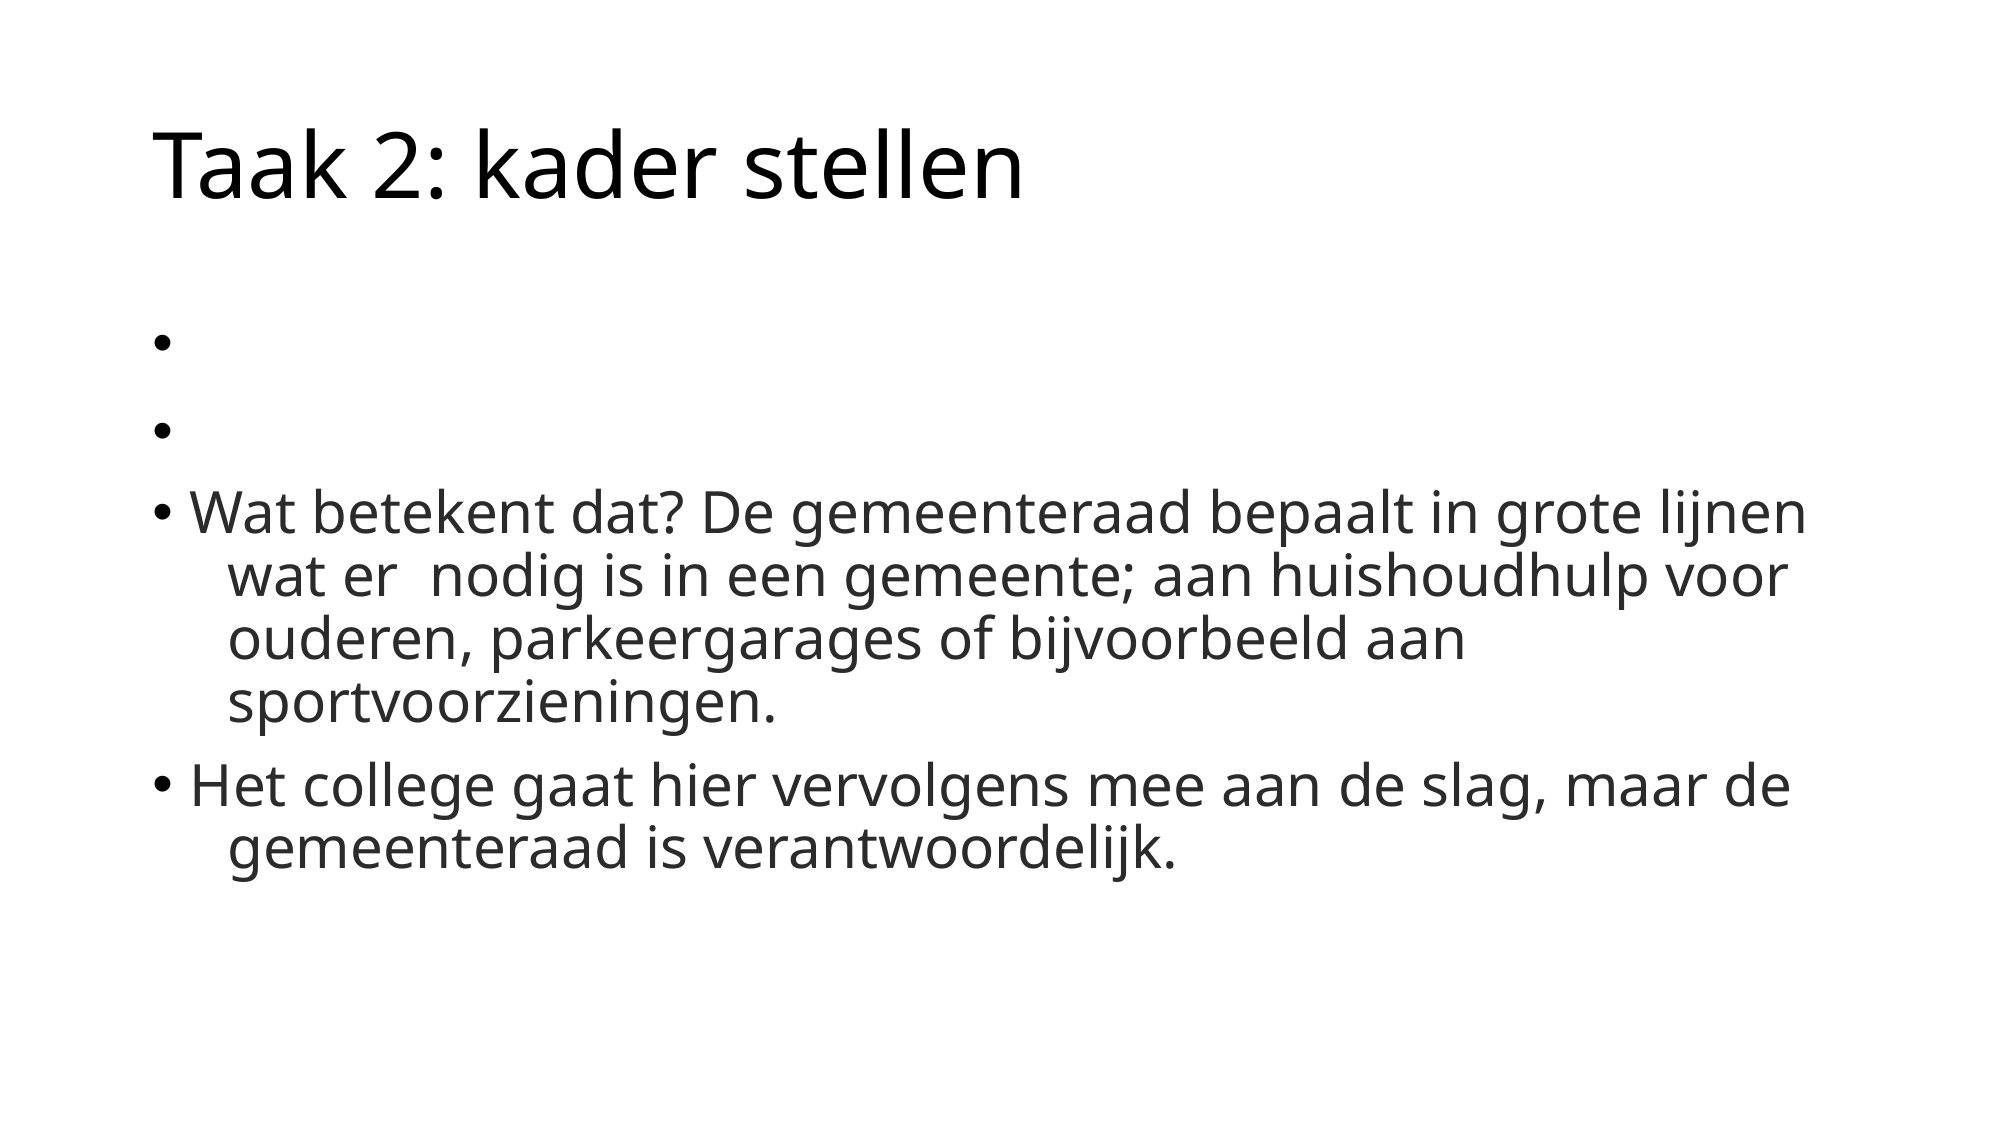

# Taak 2: kader stellen
Wat betekent dat? De gemeenteraad bepaalt in grote lijnen wat er nodig is in een gemeente; aan huishoudhulp voor ouderen, parkeergarages of bijvoorbeeld aan sportvoorzieningen.
Het college gaat hier vervolgens mee aan de slag, maar de gemeenteraad is verantwoordelijk.